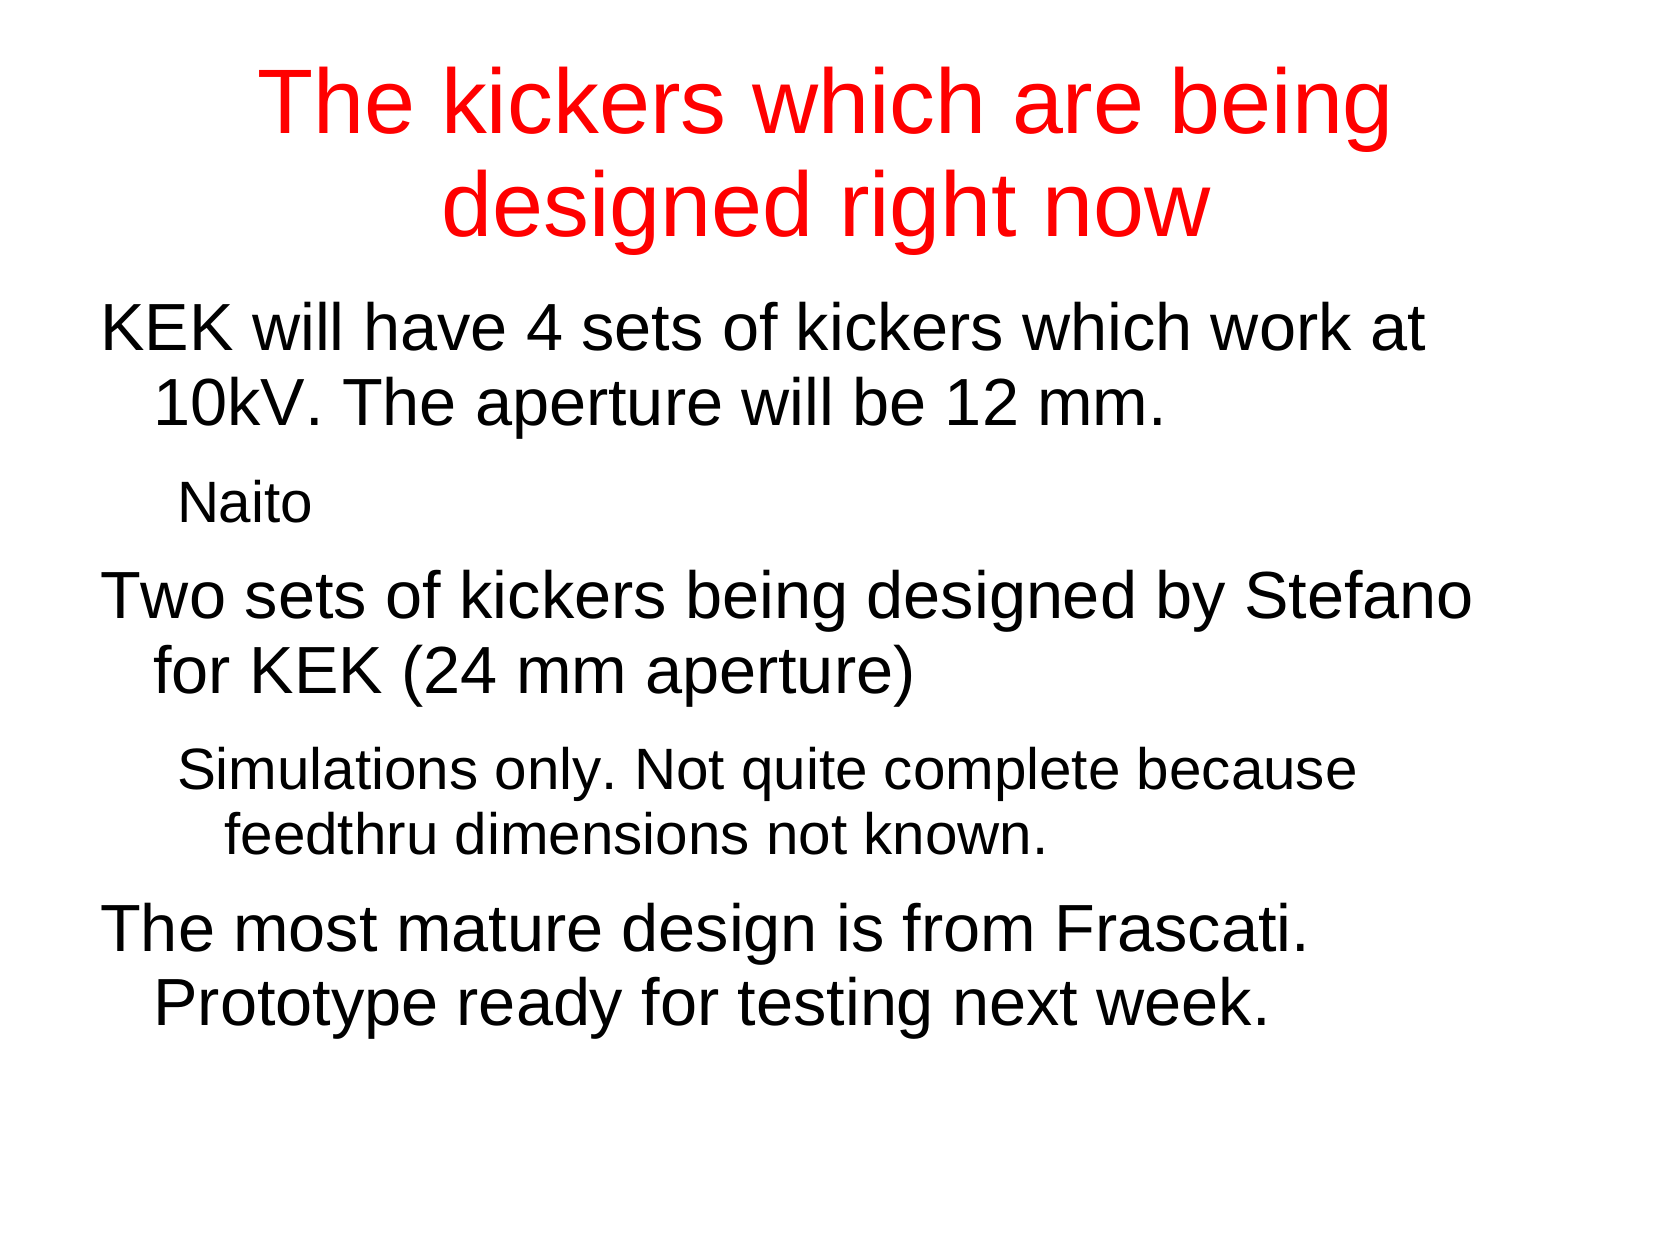

# The kickers which are being designed right now
KEK will have 4 sets of kickers which work at 10kV. The aperture will be 12 mm.
Naito
Two sets of kickers being designed by Stefano for KEK (24 mm aperture)
Simulations only. Not quite complete because feedthru dimensions not known.
The most mature design is from Frascati. Prototype ready for testing next week.